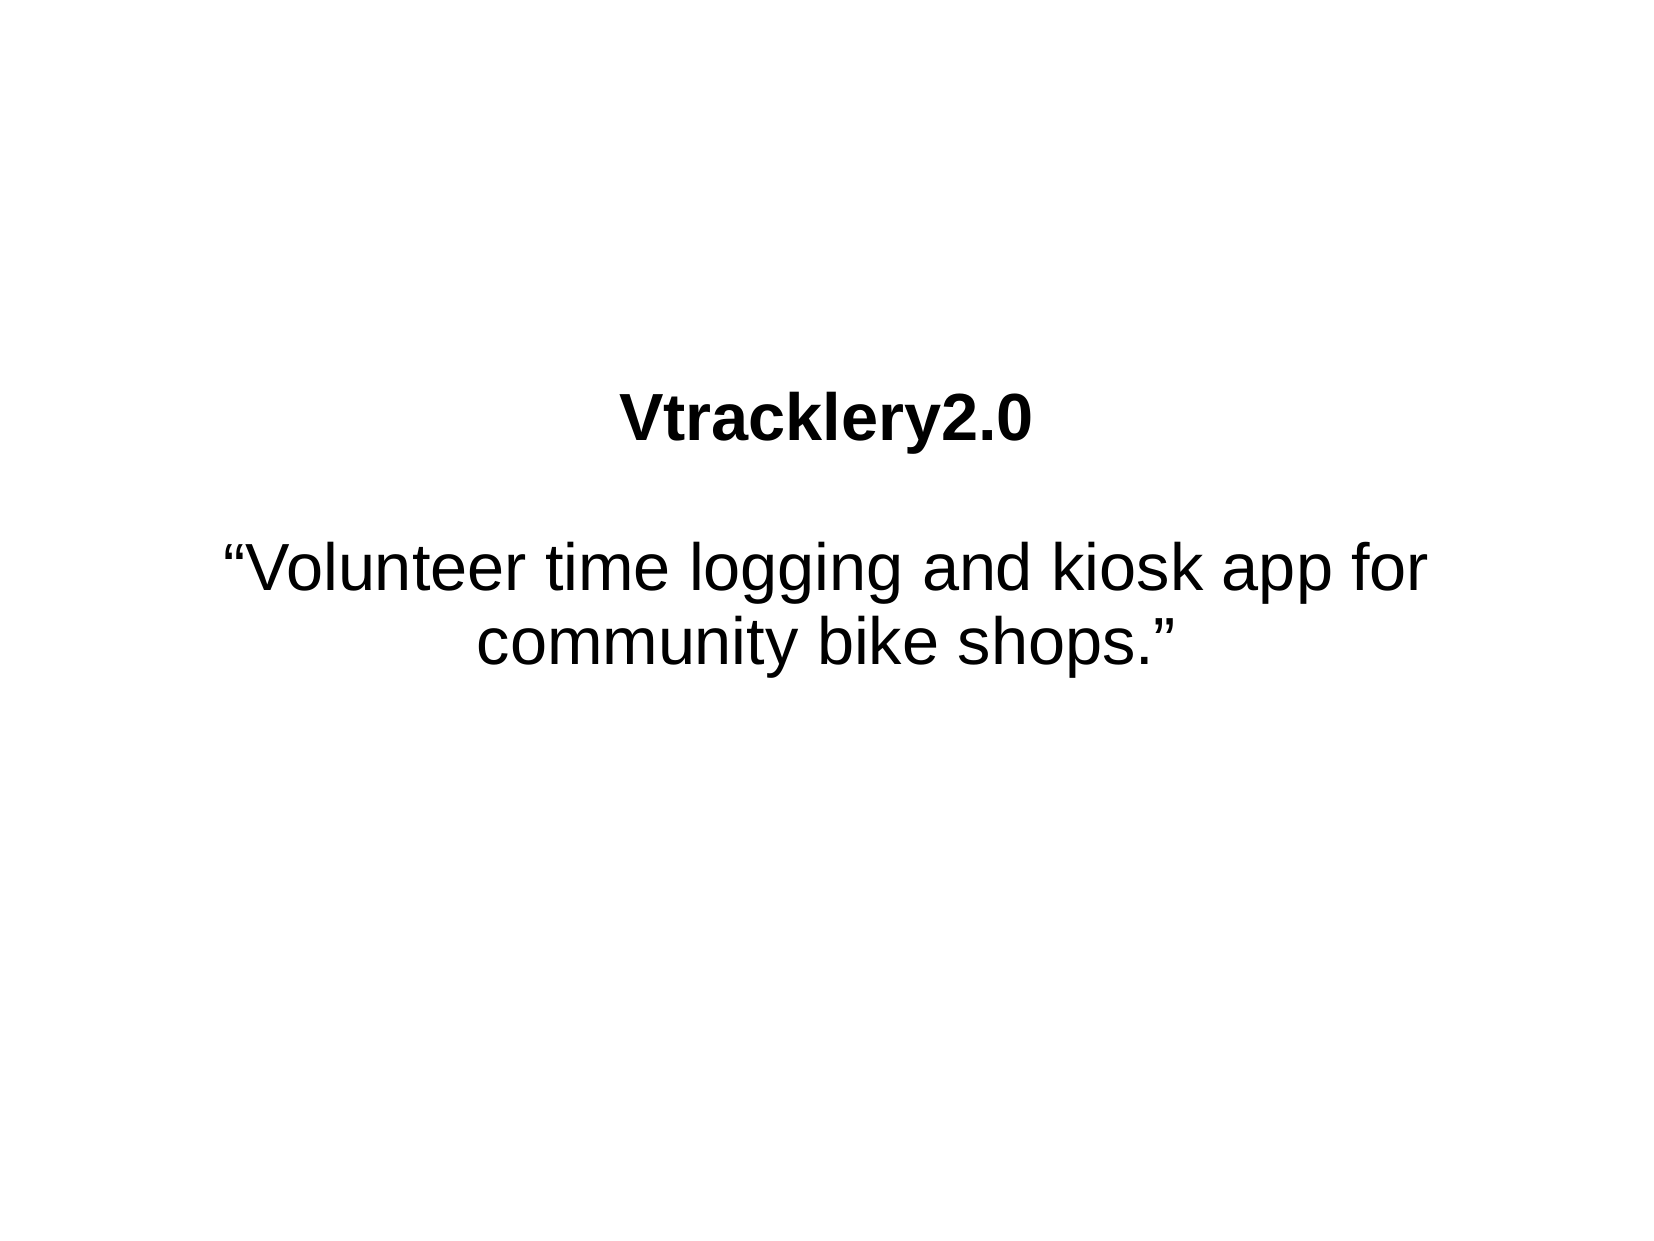

# Vtracklery2.0
“Volunteer time logging and kiosk app for community bike shops.”